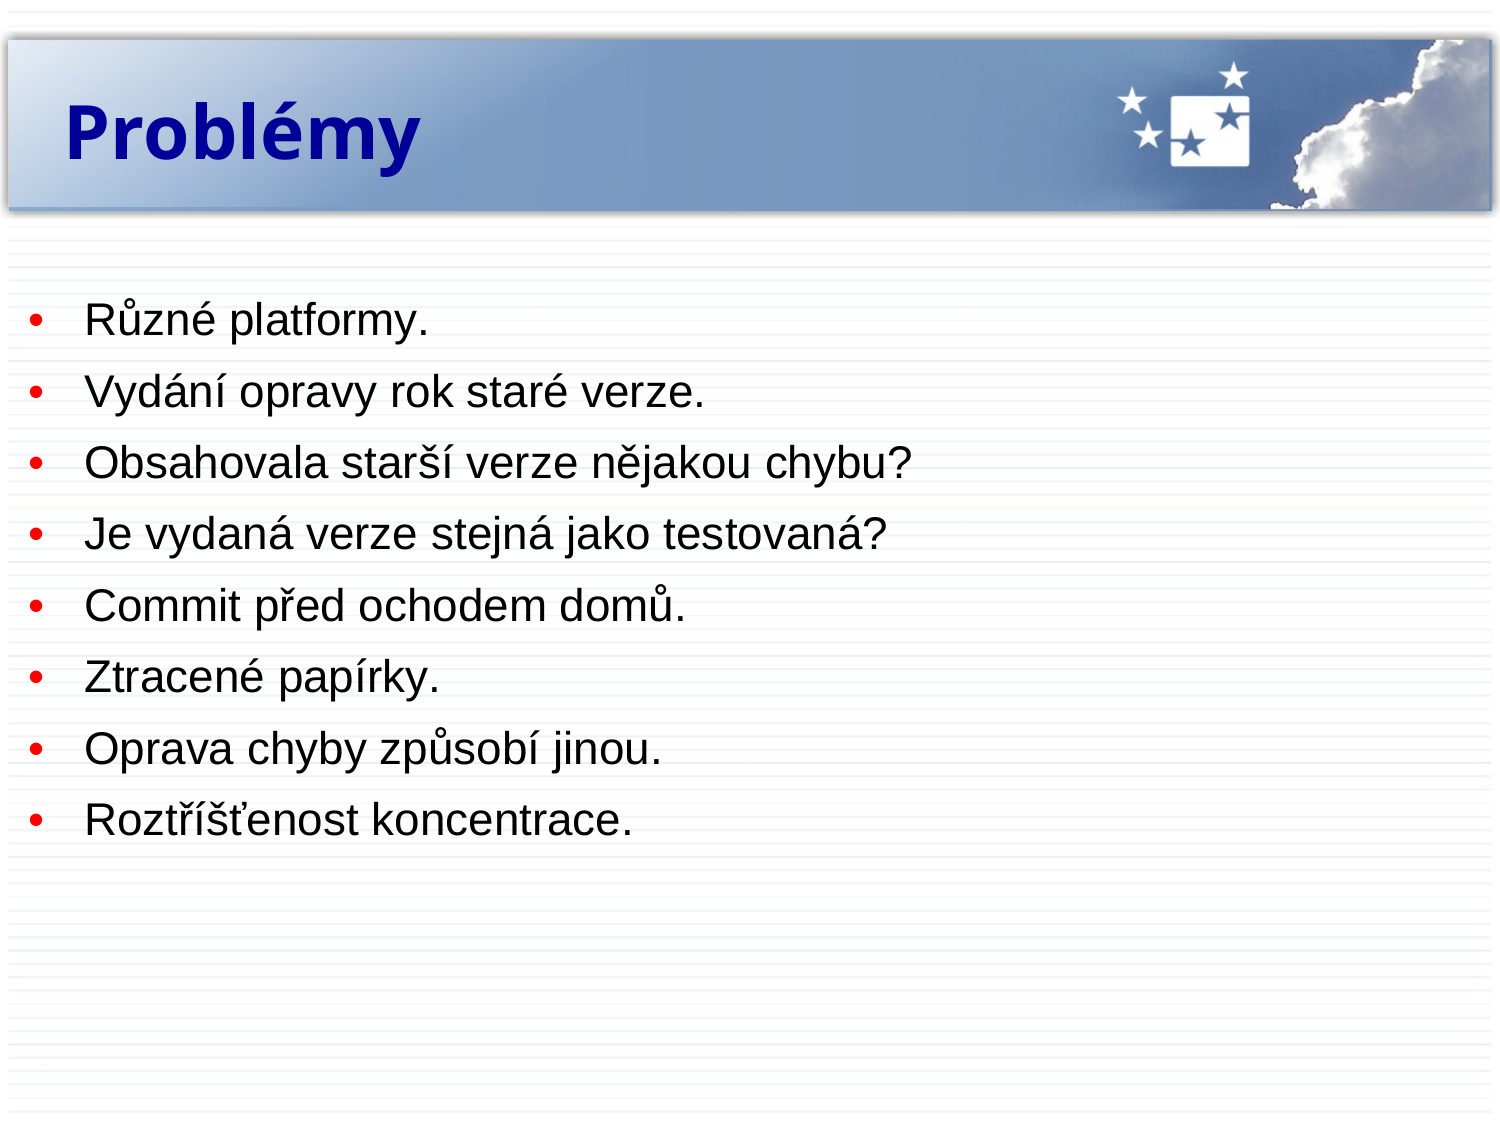

# Problémy
Různé platformy.
Vydání opravy rok staré verze.
Obsahovala starší verze nějakou chybu?
Je vydaná verze stejná jako testovaná?
Commit před ochodem domů.
Ztracené papírky.
Oprava chyby způsobí jinou.
Roztříšťenost koncentrace.